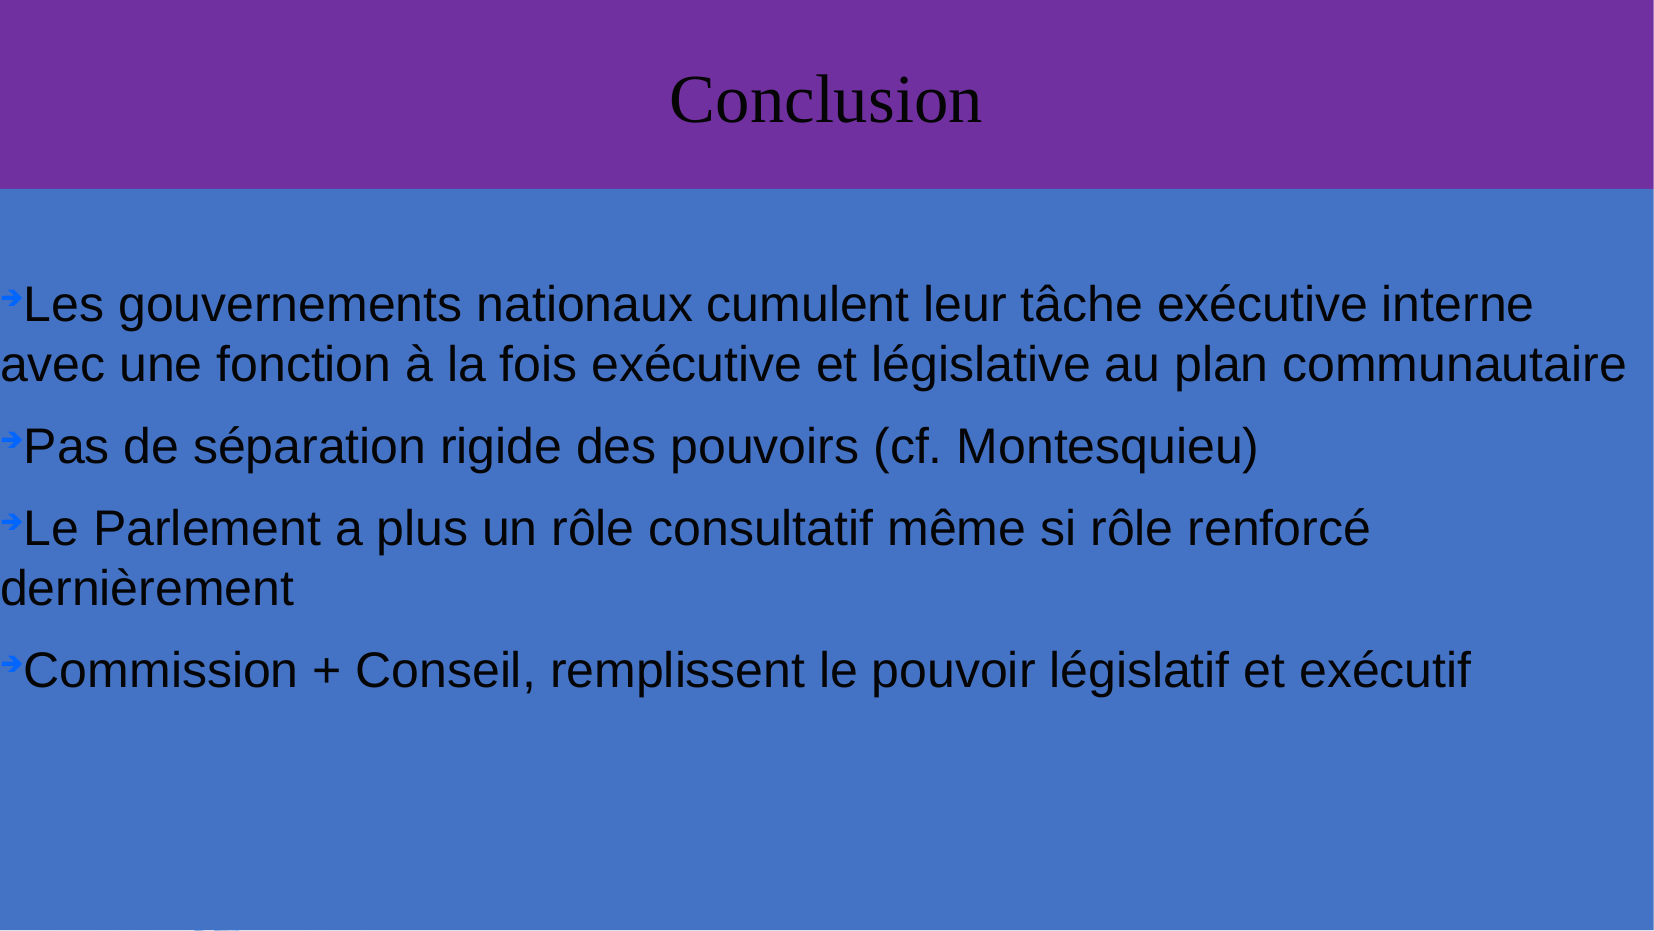

# Conclusion
Les gouvernements nationaux cumulent leur tâche exécutive interne avec une fonction à la fois exécutive et législative au plan communautaire
Pas de séparation rigide des pouvoirs (cf. Montesquieu)
Le Parlement a plus un rôle consultatif même si rôle renforcé dernièrement
Commission + Conseil, remplissent le pouvoir législatif et exécutif